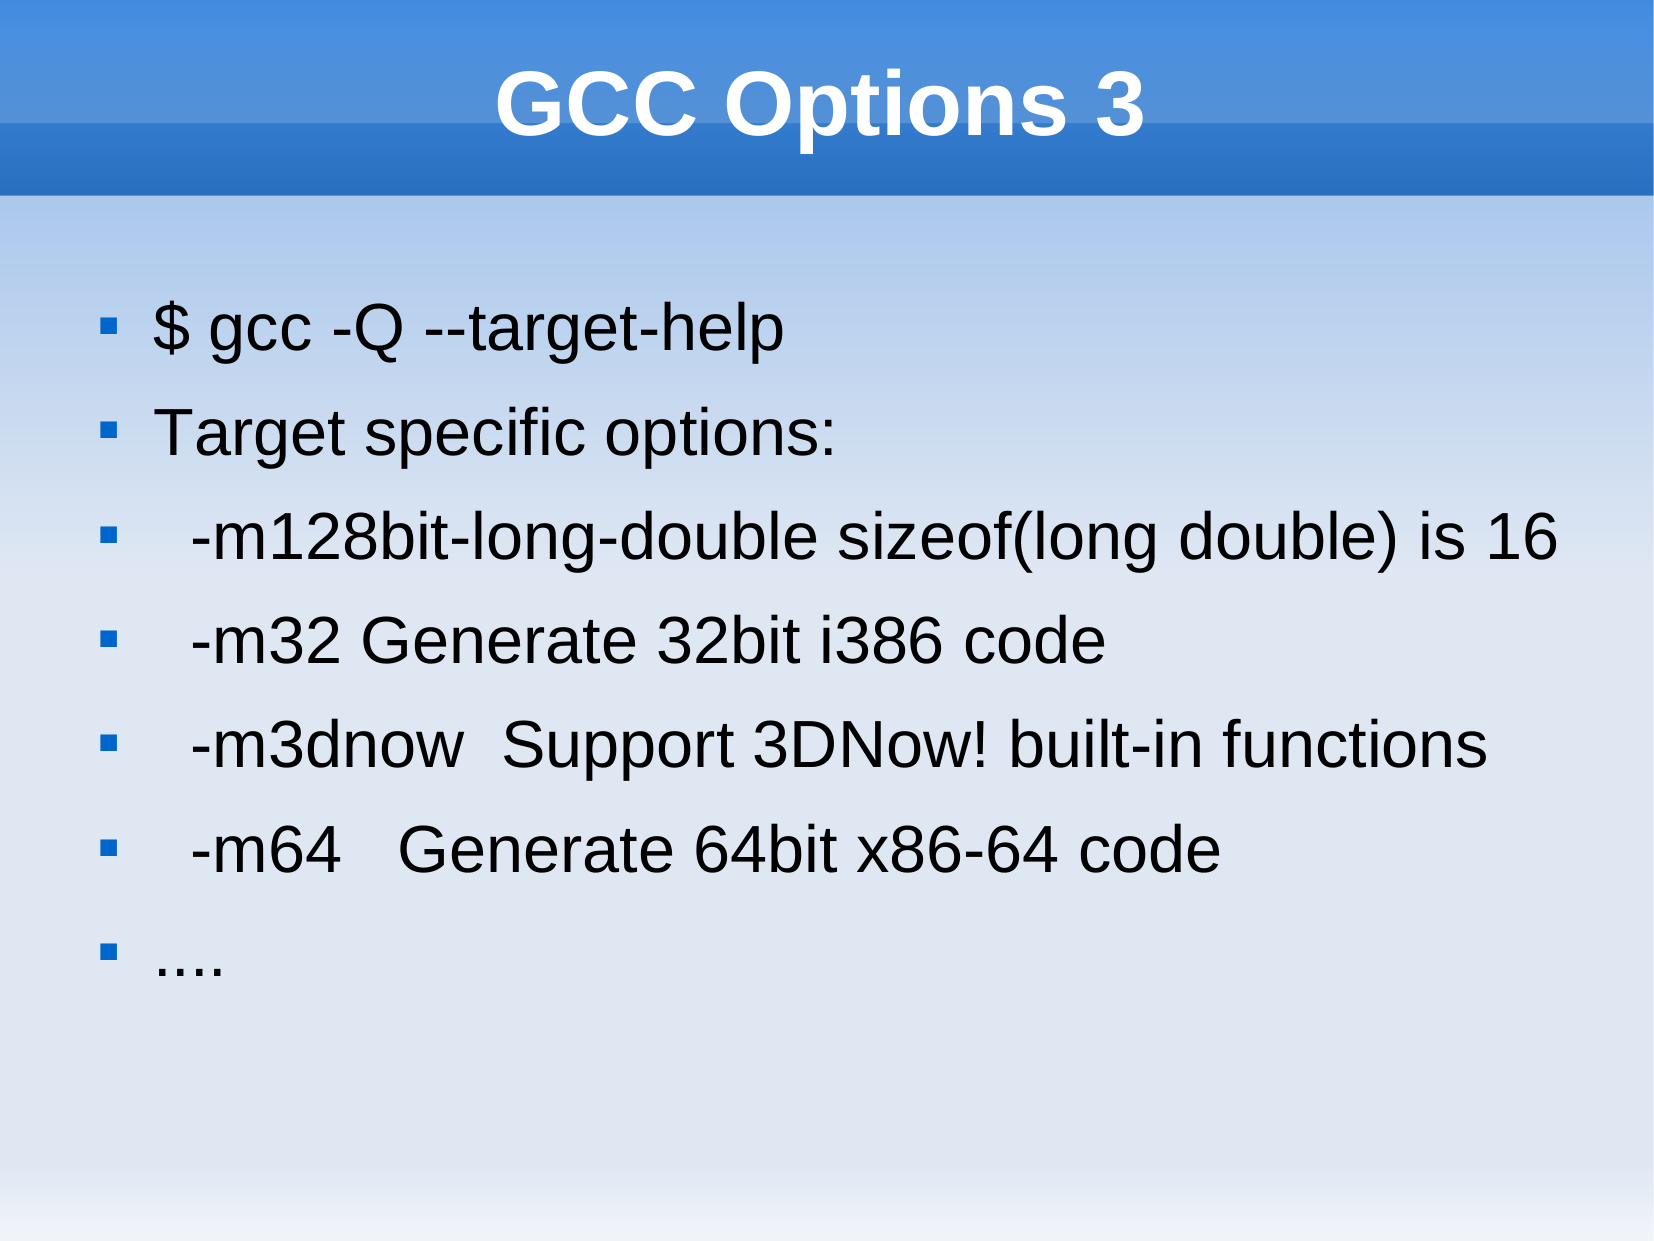

# GCC Options 3
$ gcc -Q --target-help
Target specific options:
 -m128bit-long-double sizeof(long double) is 16
 -m32 Generate 32bit i386 code
 -m3dnow Support 3DNow! built-in functions
 -m64 Generate 64bit x86-64 code
....